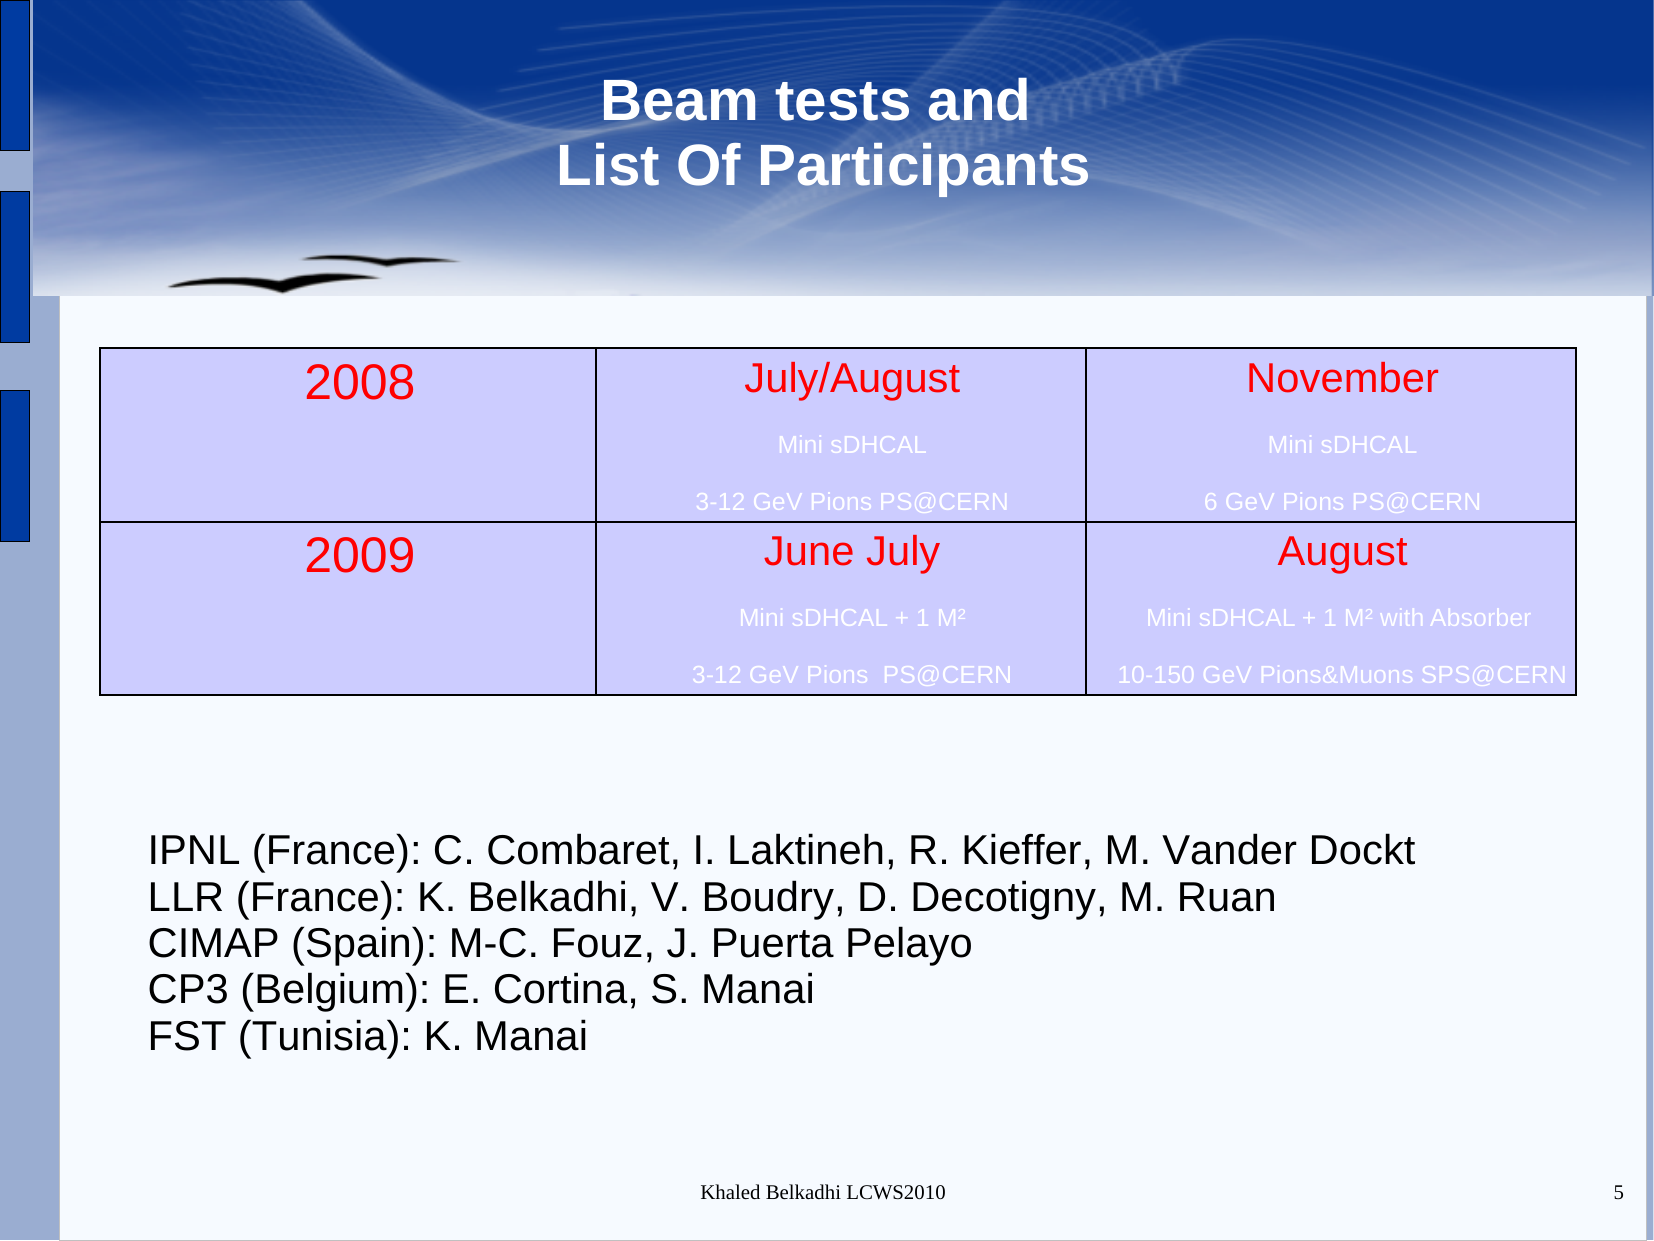

# Beam tests and List Of Participants
| 2008 | July/August Mini sDHCAL 3-12 GeV Pions PS@CERN | November Mini sDHCAL 6 GeV Pions PS@CERN |
| --- | --- | --- |
| 2009 | June July Mini sDHCAL + 1 M² 3-12 GeV Pions PS@CERN | August Mini sDHCAL + 1 M² with Absorber 10-150 GeV Pions&Muons SPS@CERN |
IPNL (France): C. Combaret, I. Laktineh, R. Kieffer, M. Vander Dockt
LLR (France): K. Belkadhi, V. Boudry, D. Decotigny, M. Ruan
CIMAP (Spain): M-C. Fouz, J. Puerta Pelayo
CP3 (Belgium): E. Cortina, S. Manai
FST (Tunisia): K. Manai
Khaled Belkadhi LCWS2010